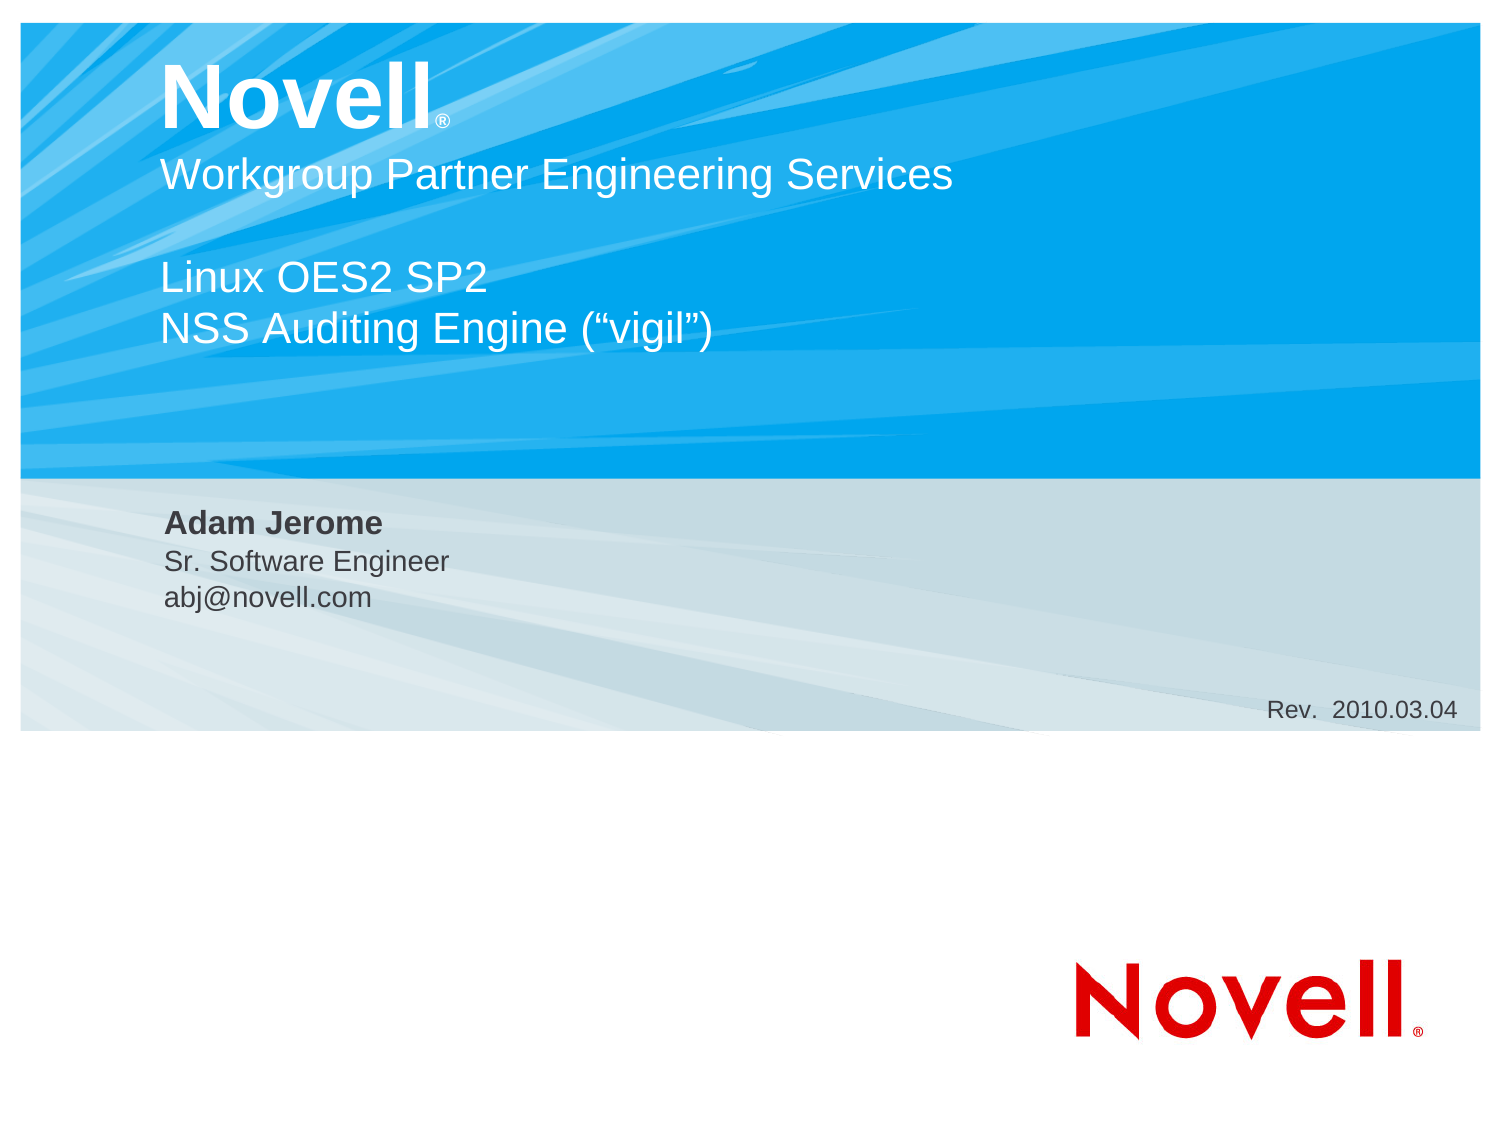

# Novell® Workgroup Partner Engineering Services Linux OES2 SP2 NSS Auditing Engine (“vigil”)
Adam Jerome
Sr. Software Engineer
abj@novell.com
Rev. 2010.03.04